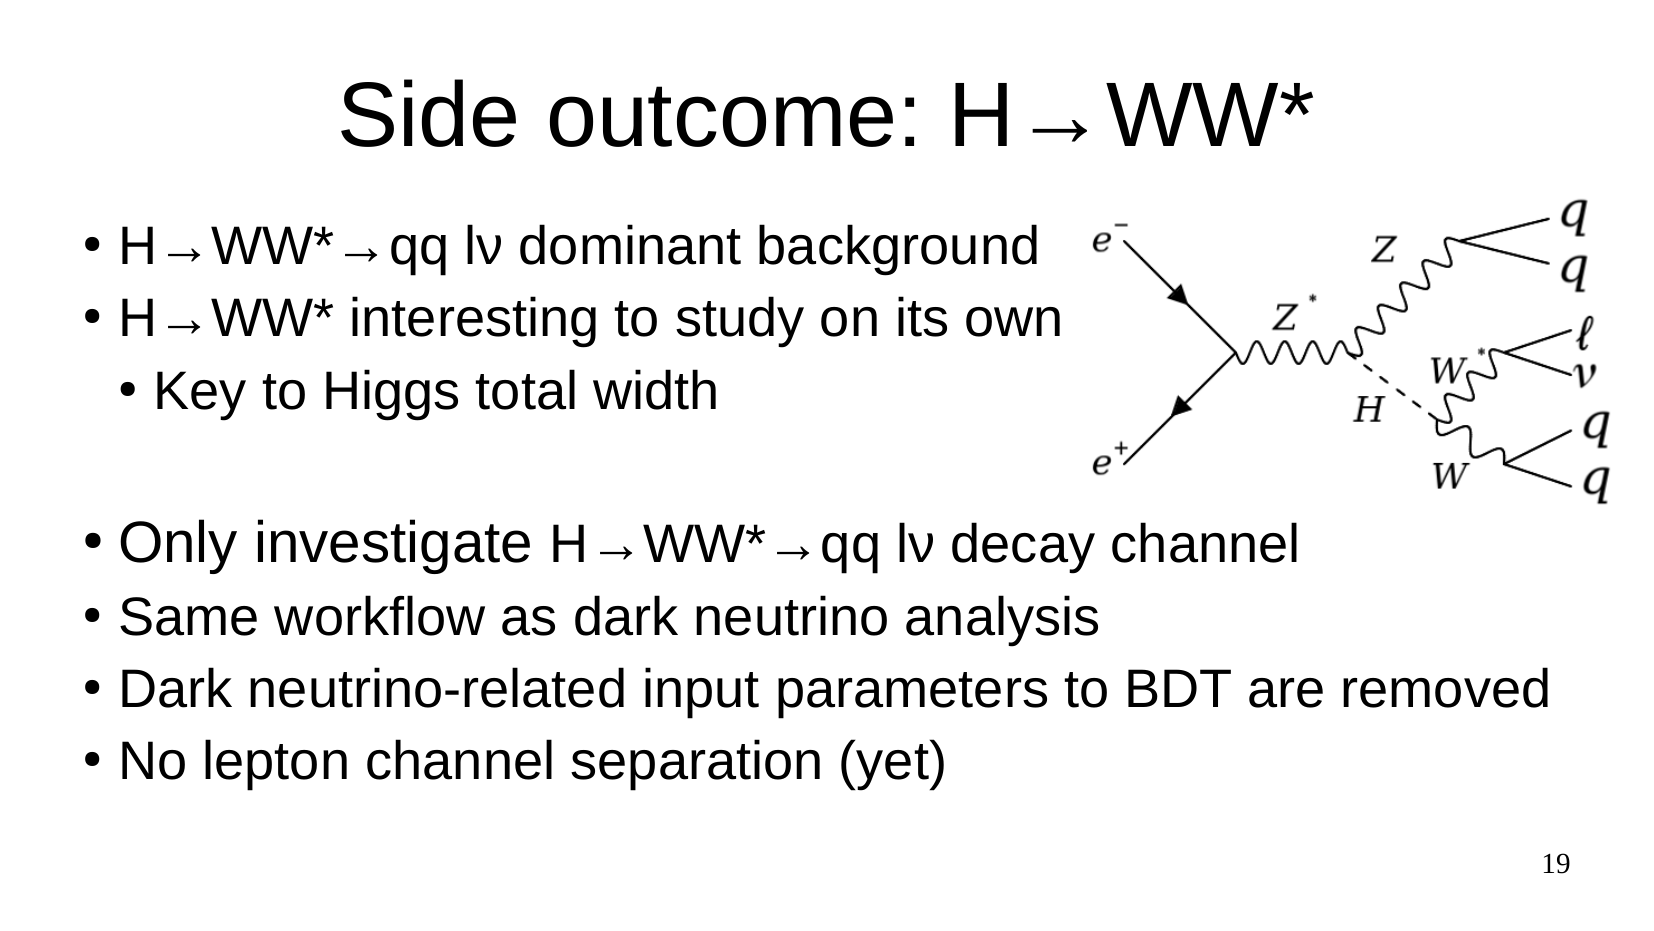

# Side outcome: H→WW*
H→WW*→qq lν dominant background
H→WW* interesting to study on its own
Key to Higgs total width
Only investigate H→WW*→qq lν decay channel
Same workflow as dark neutrino analysis
Dark neutrino-related input parameters to BDT are removed
No lepton channel separation (yet)
19